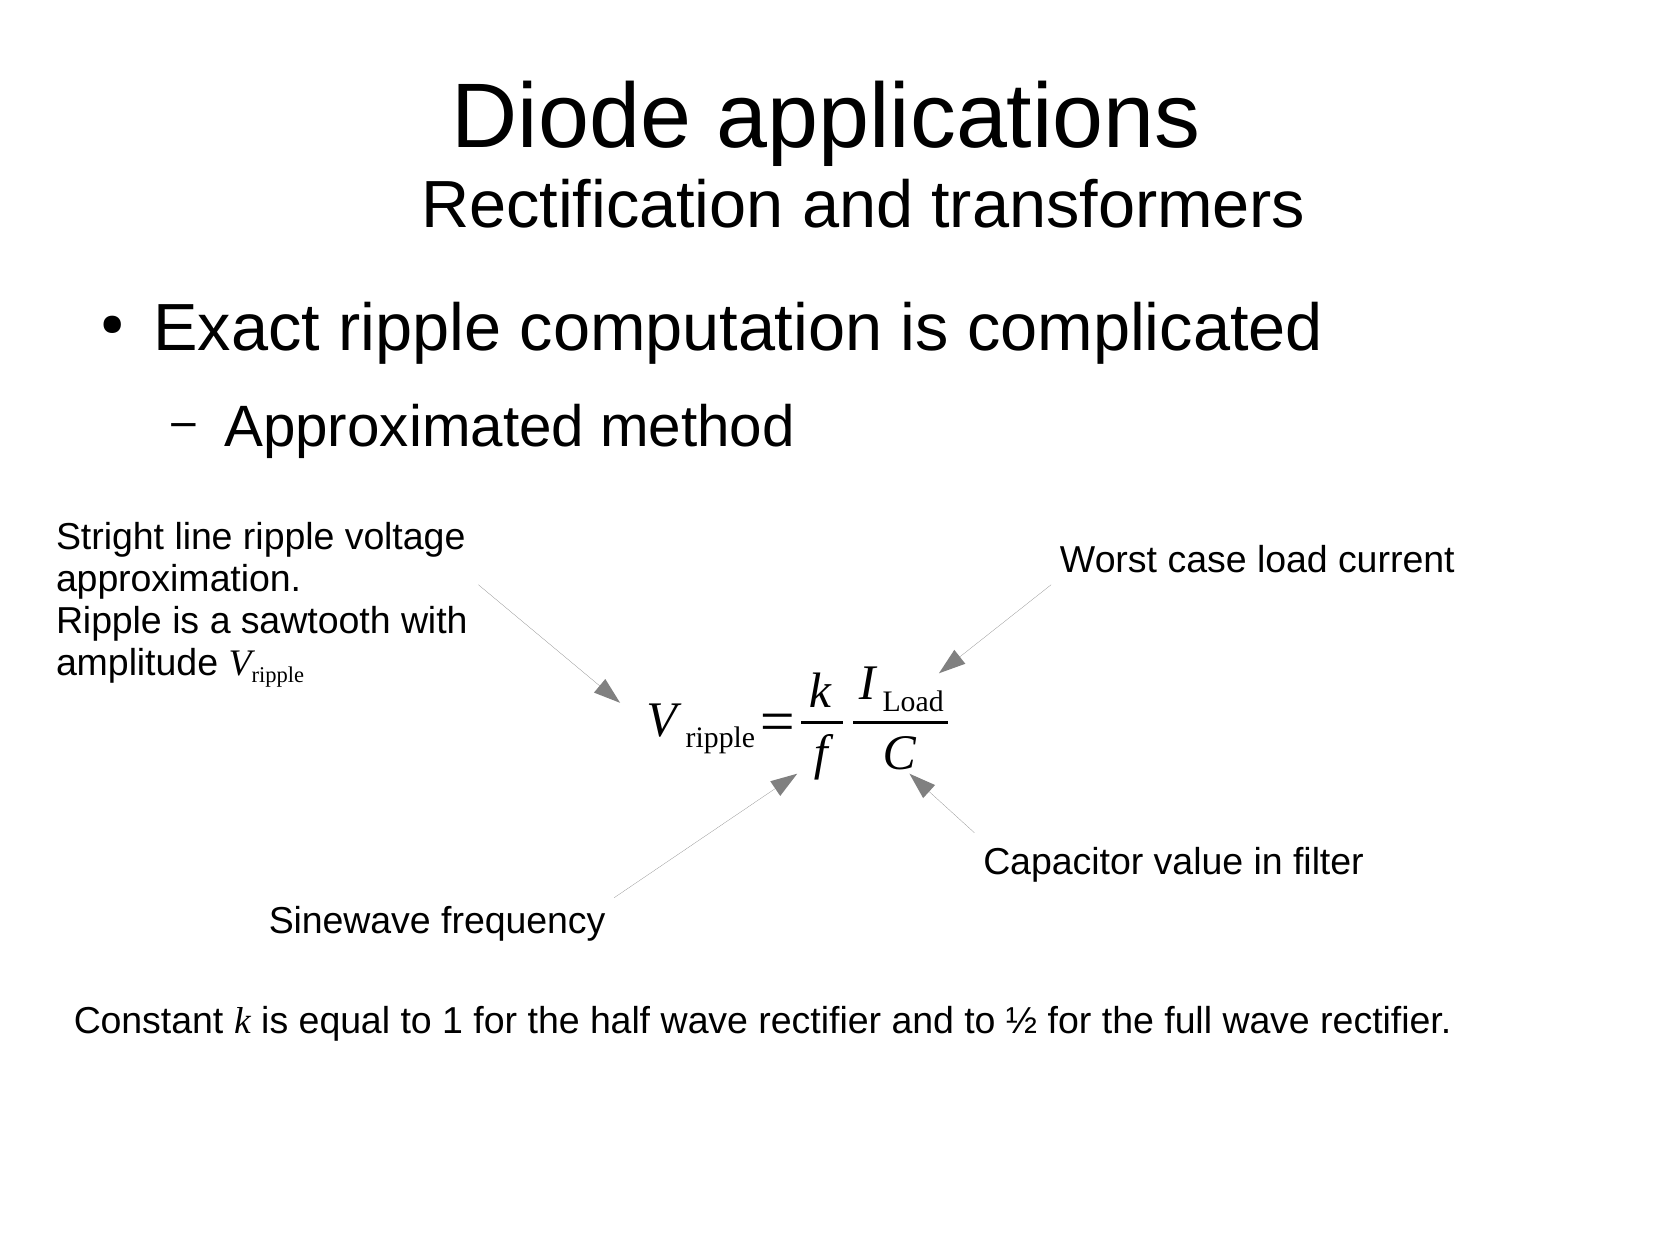

# Diode applications Rectification and transformers
Exact ripple computation is complicated
Approximated method
Stright line ripple voltage approximation.
Ripple is a sawtooth with amplitude Vripple
Worst case load current
Capacitor value in filter
Sinewave frequency
Constant k is equal to 1 for the half wave rectifier and to ½ for the full wave rectifier.